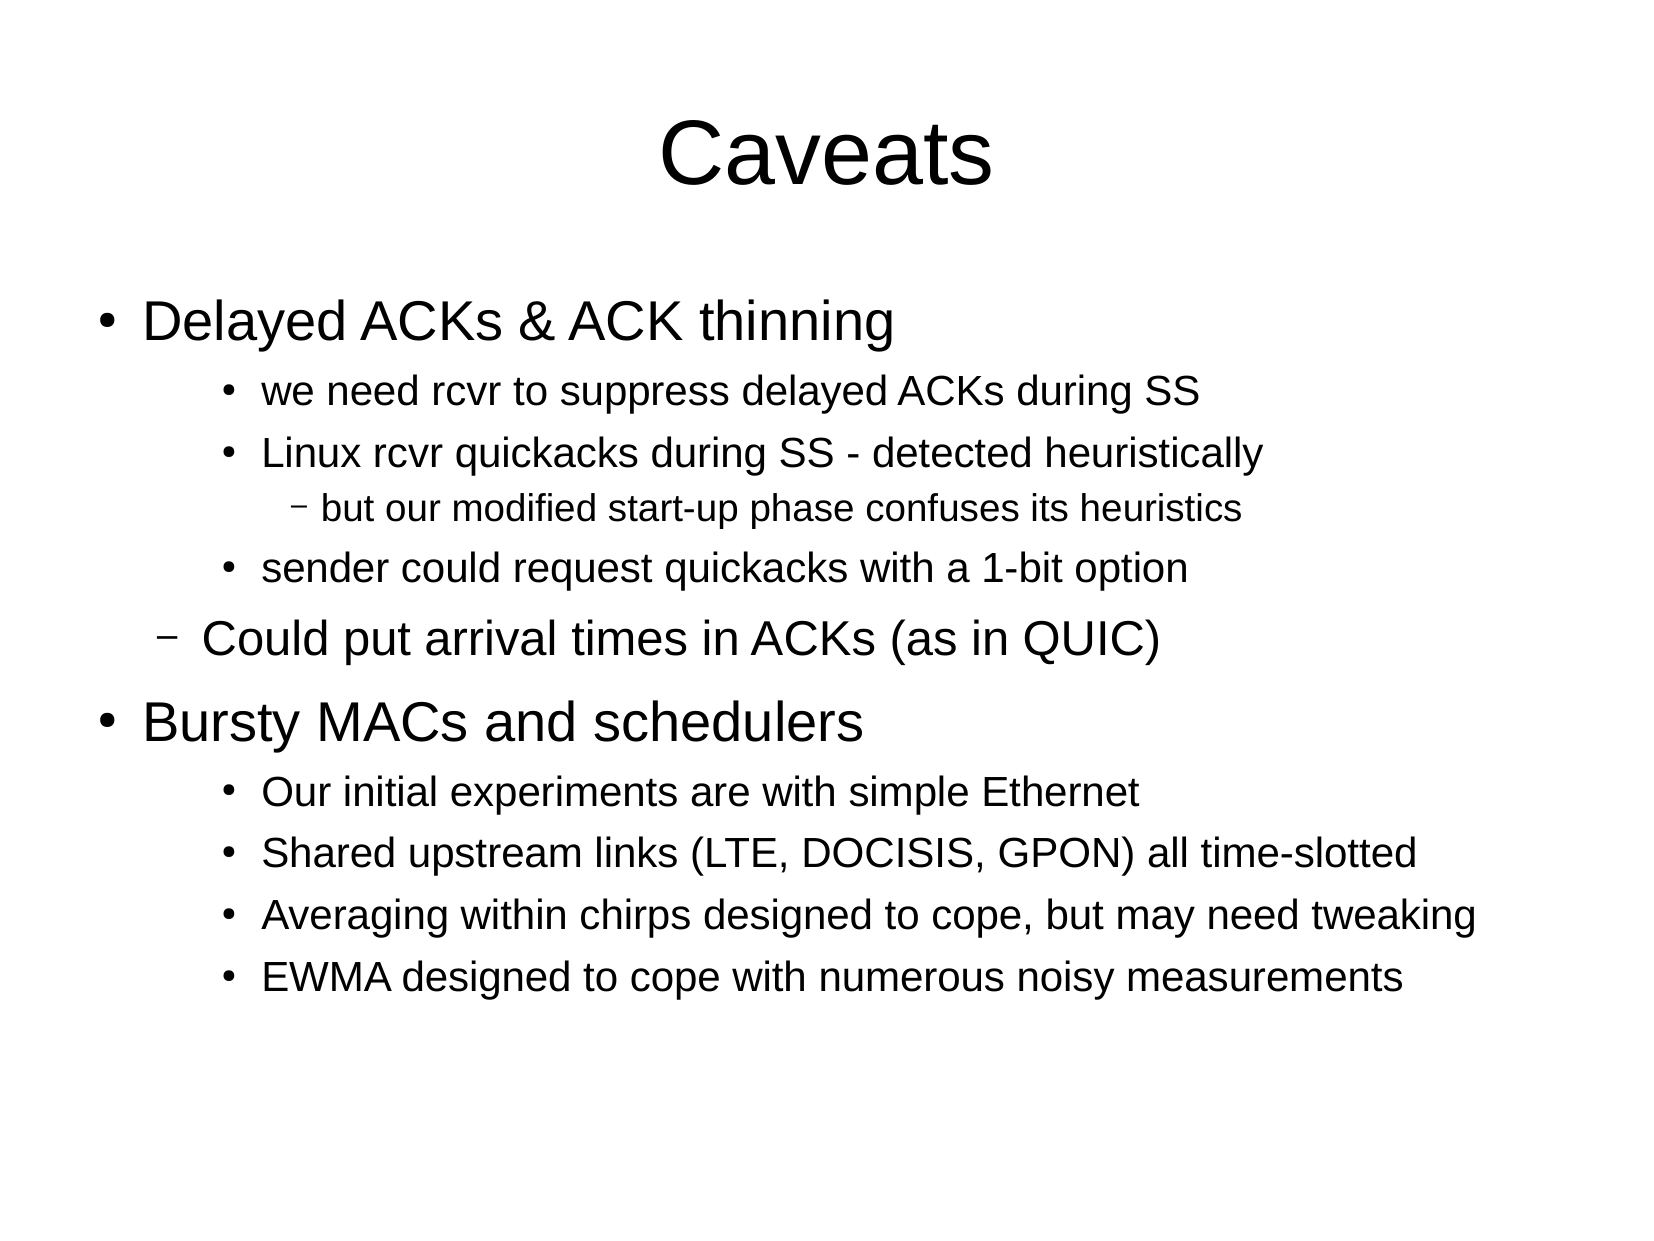

# Caveats
Delayed ACKs & ACK thinning
we need rcvr to suppress delayed ACKs during SS
Linux rcvr quickacks during SS - detected heuristically
but our modified start-up phase confuses its heuristics
sender could request quickacks with a 1-bit option
Could put arrival times in ACKs (as in QUIC)
Bursty MACs and schedulers
Our initial experiments are with simple Ethernet
Shared upstream links (LTE, DOCISIS, GPON) all time-slotted
Averaging within chirps designed to cope, but may need tweaking
EWMA designed to cope with numerous noisy measurements